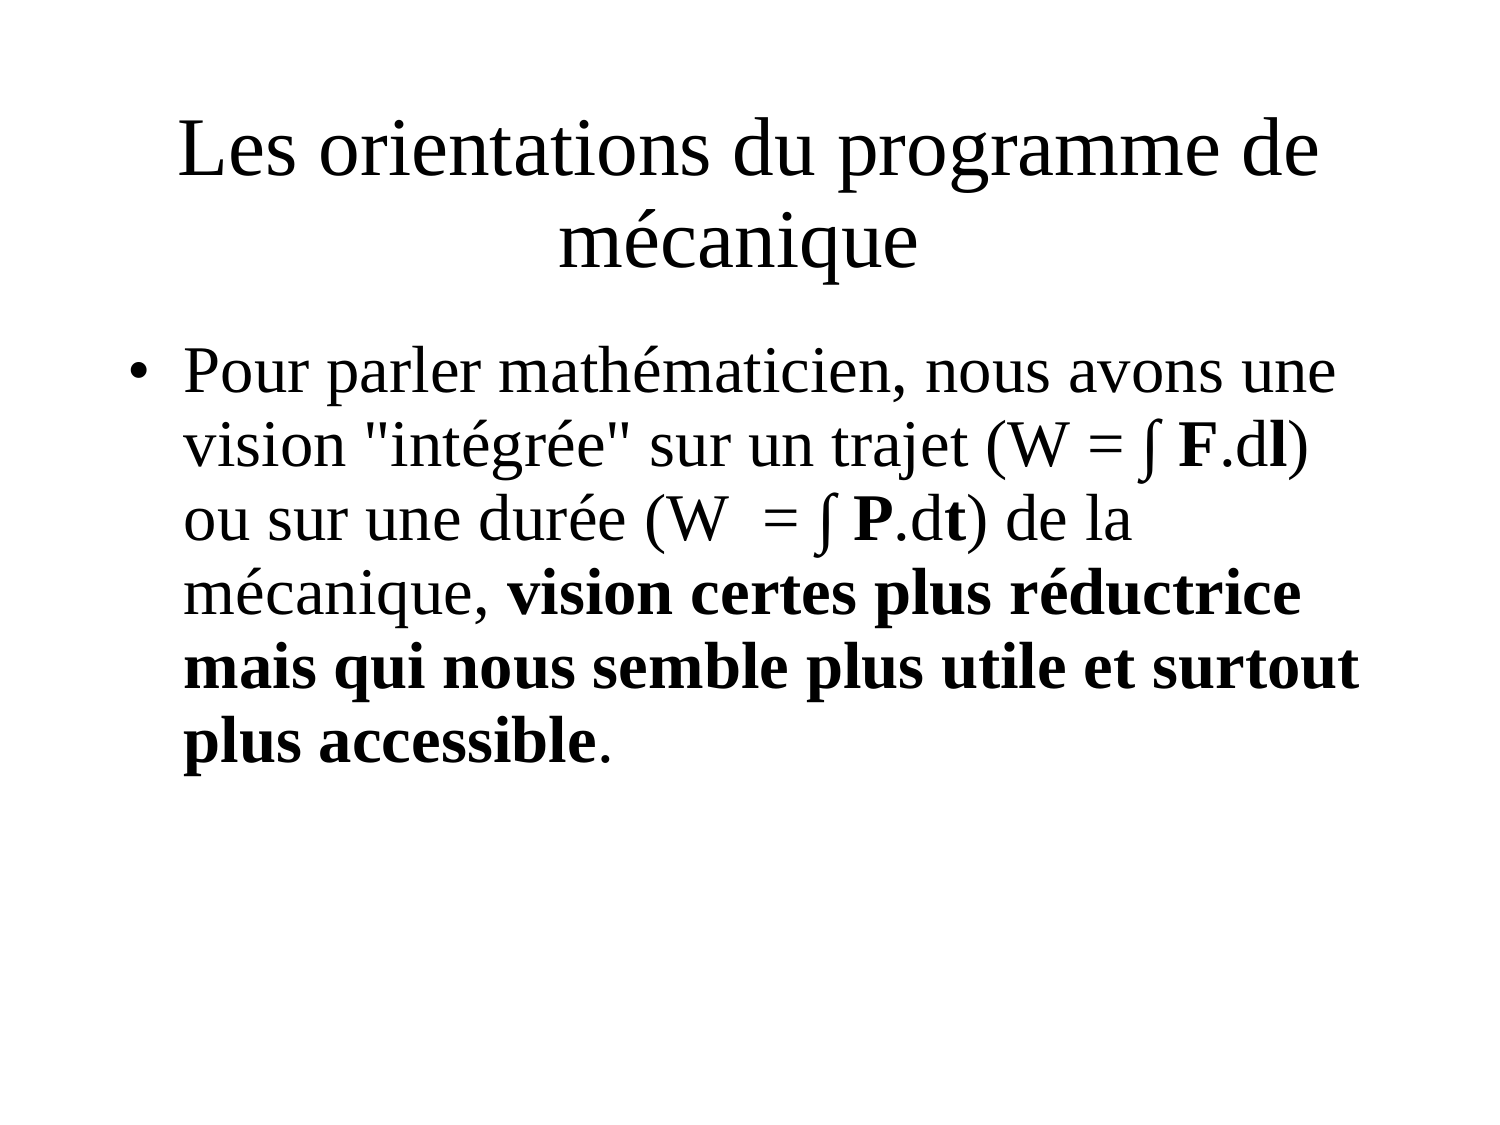

# Les orientations du programme de mécanique
Pour parler mathématicien, nous avons une vision "intégrée" sur un trajet (W = ∫ F.dl) ou sur une durée (W = ∫ P.dt) de la mécanique, vision certes plus réductrice mais qui nous semble plus utile et surtout plus accessible.